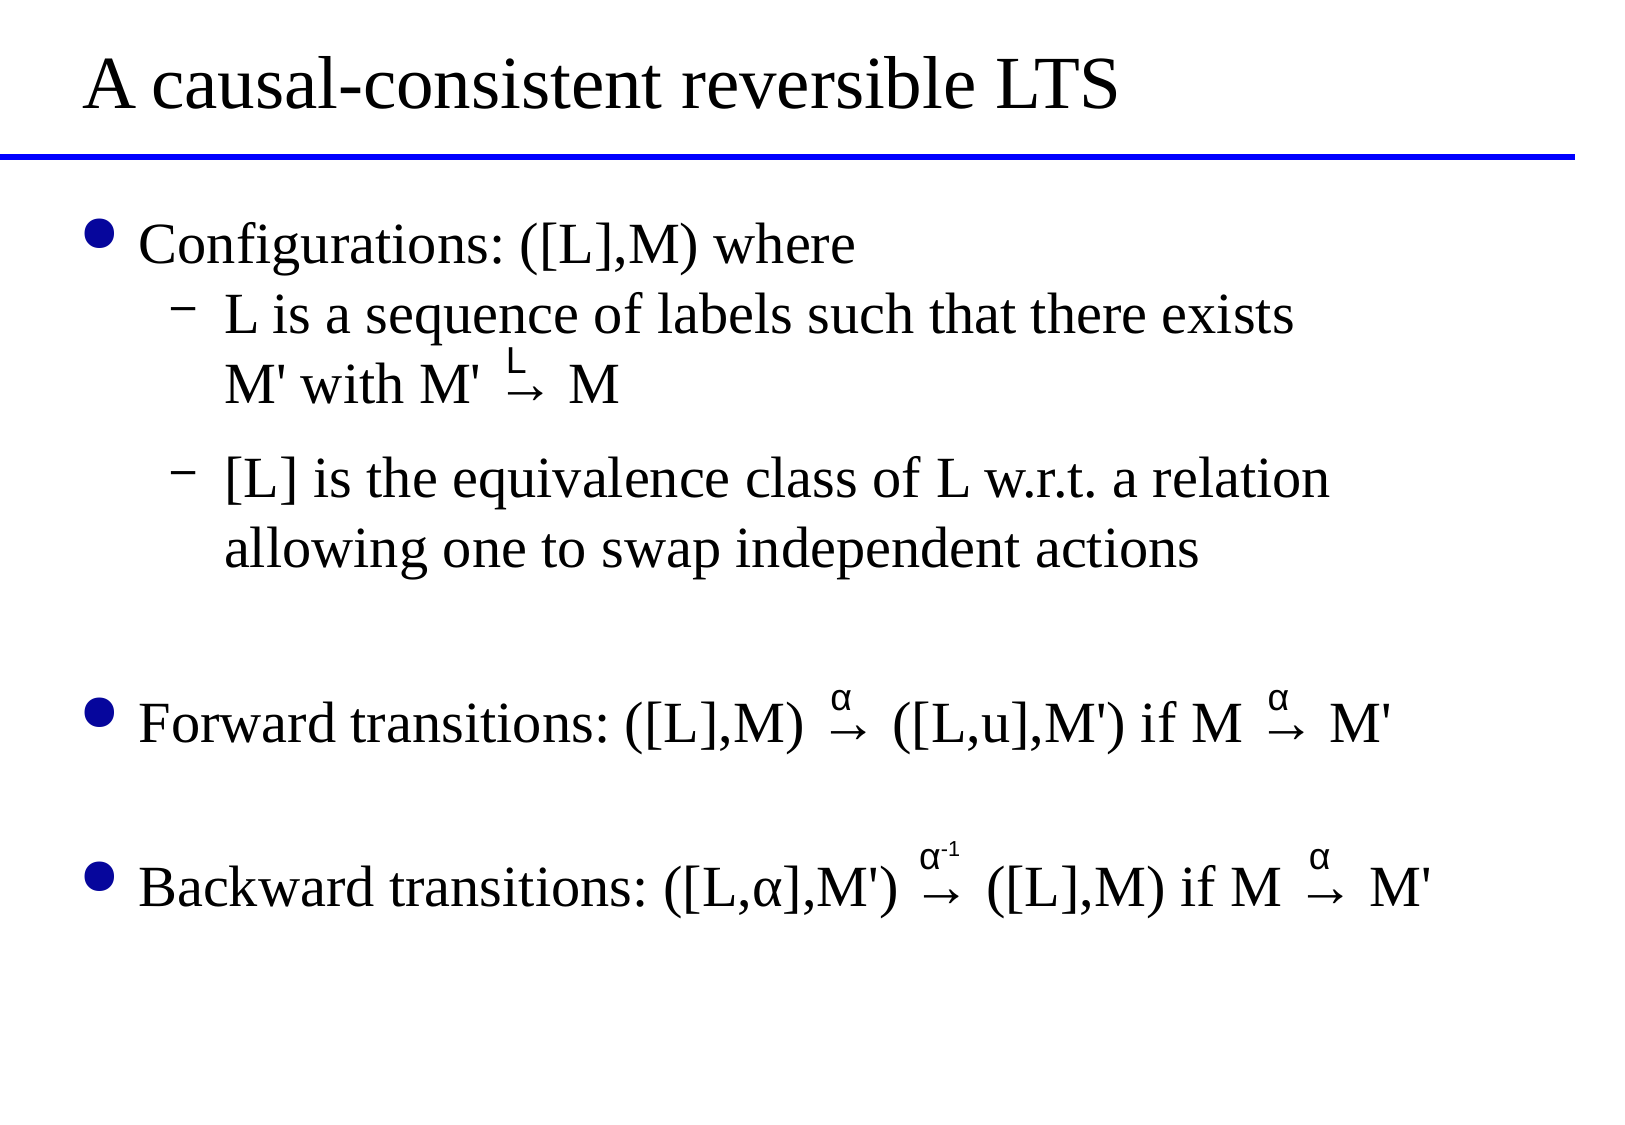

# A causal-consistent reversible LTS
Configurations: ([L],M) where
L is a sequence of labels such that there exists
M' with M' → M
[L] is the equivalence class of L w.r.t. a relation allowing one to swap independent actions
Forward transitions: ([L],M) → ([L,u],M') if M → M'
Backward transitions: ([L,α],M') → ([L],M) if M → M'
L
α
α
α-1
α